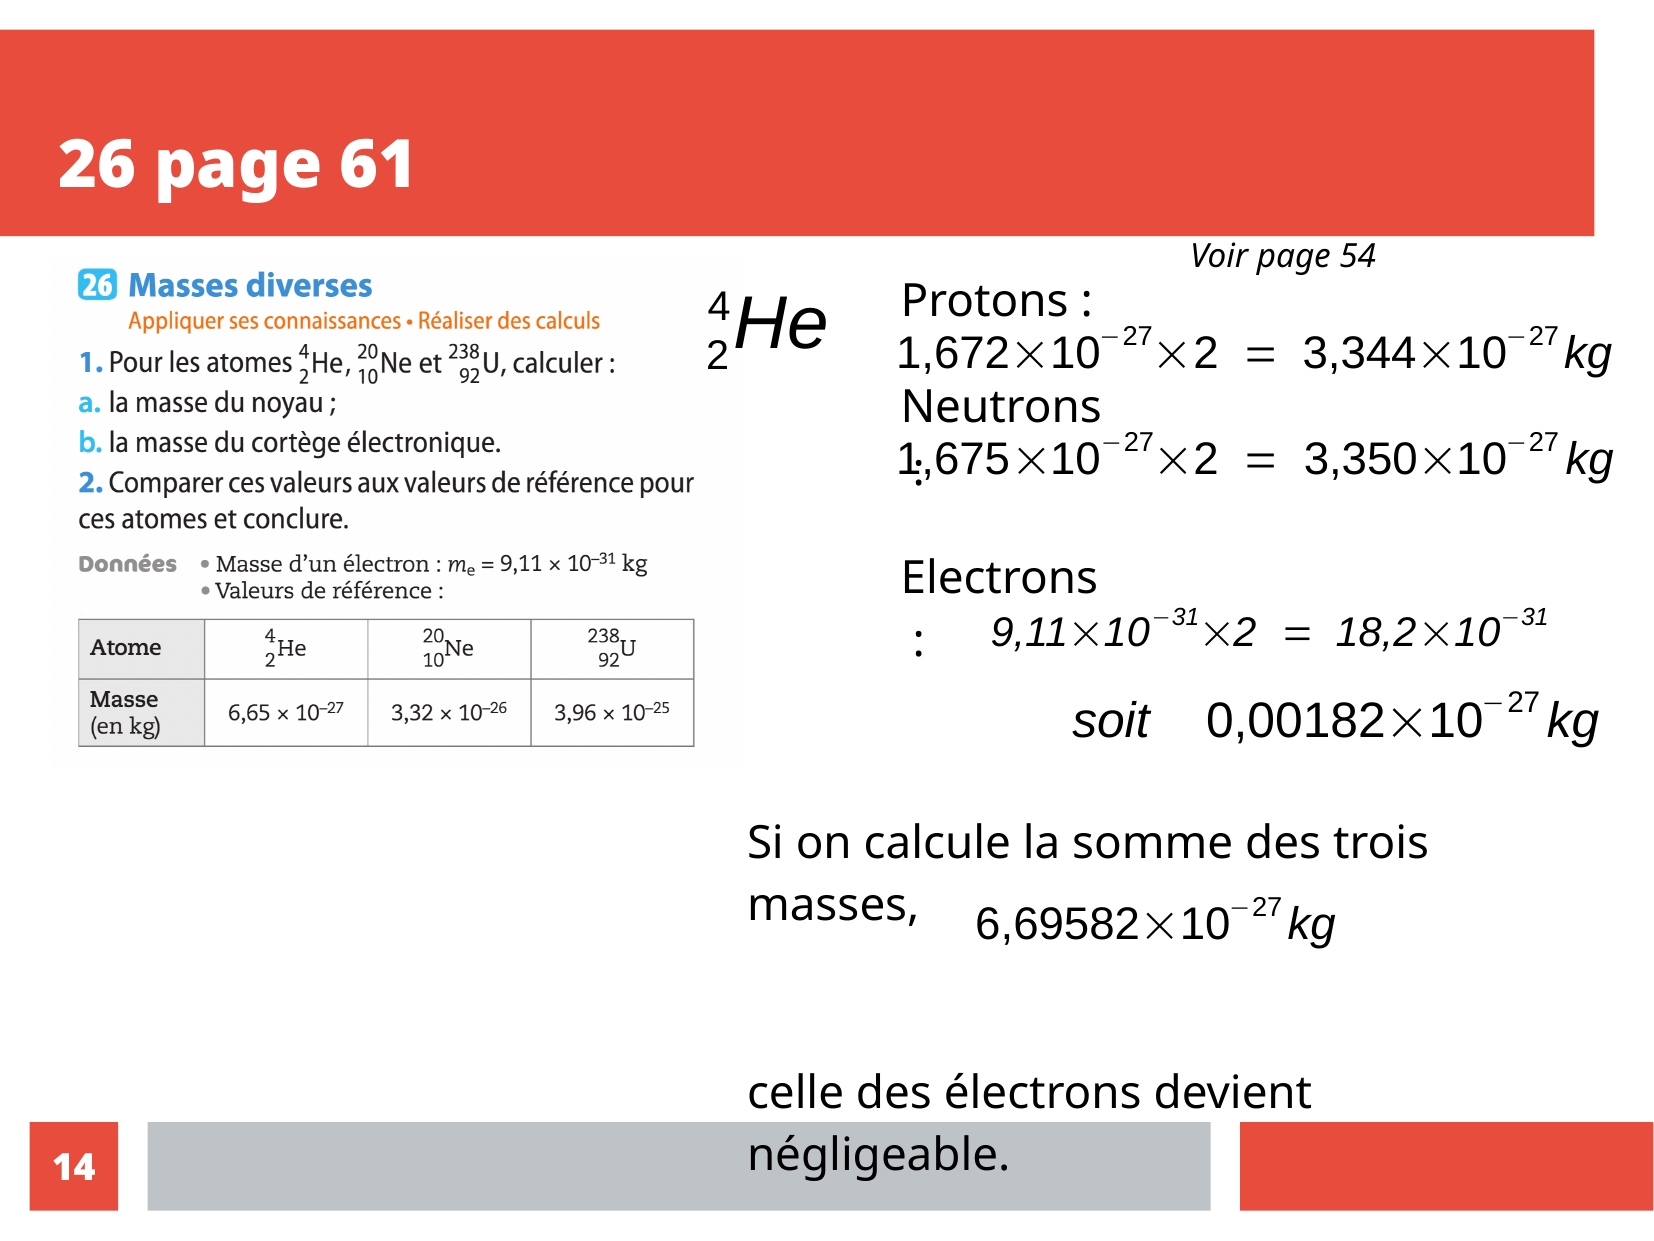

# 26 page 61
Voir page 54
Protons :
Neutrons :
Electrons :
Si on calcule la somme des trois masses,
celle des électrons devient négligeable.
14